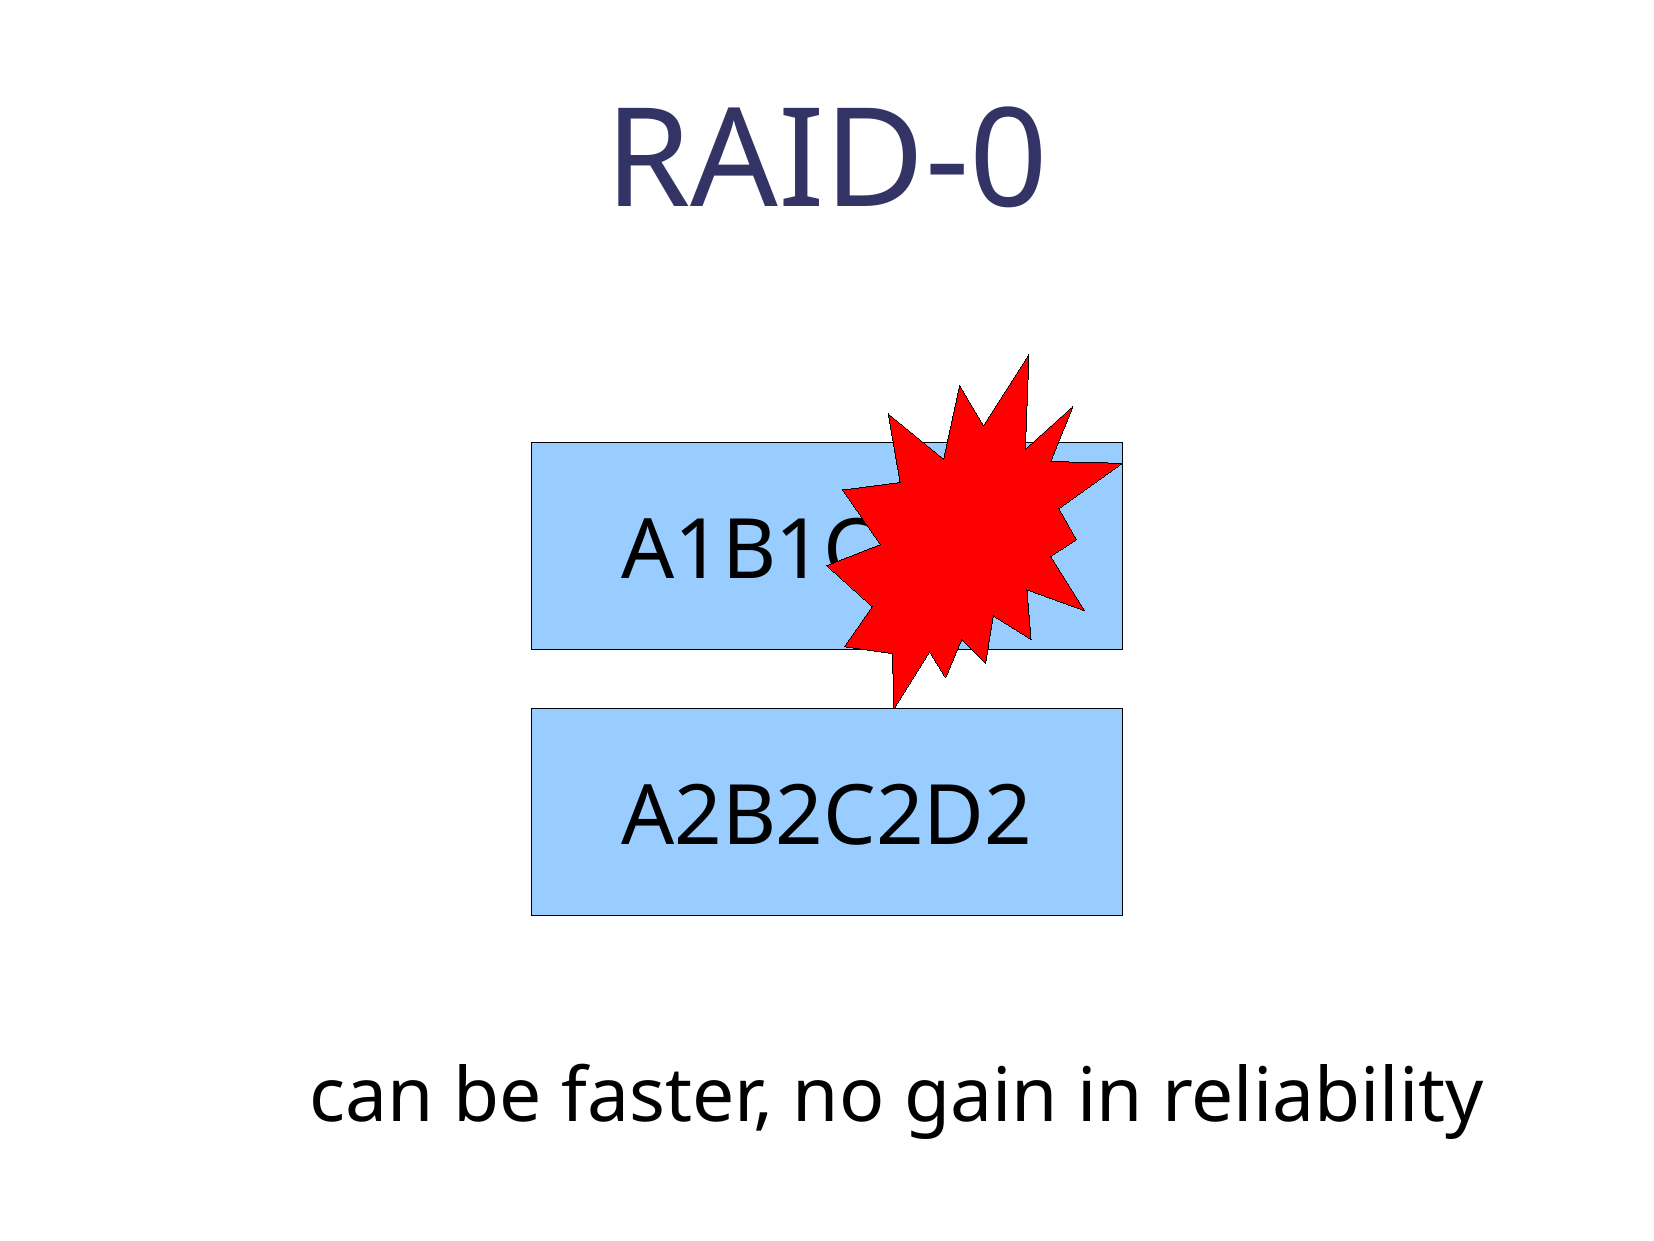

# RAID-0
A1B1C1D1
A2B2C2D2
can be faster, no gain in reliability